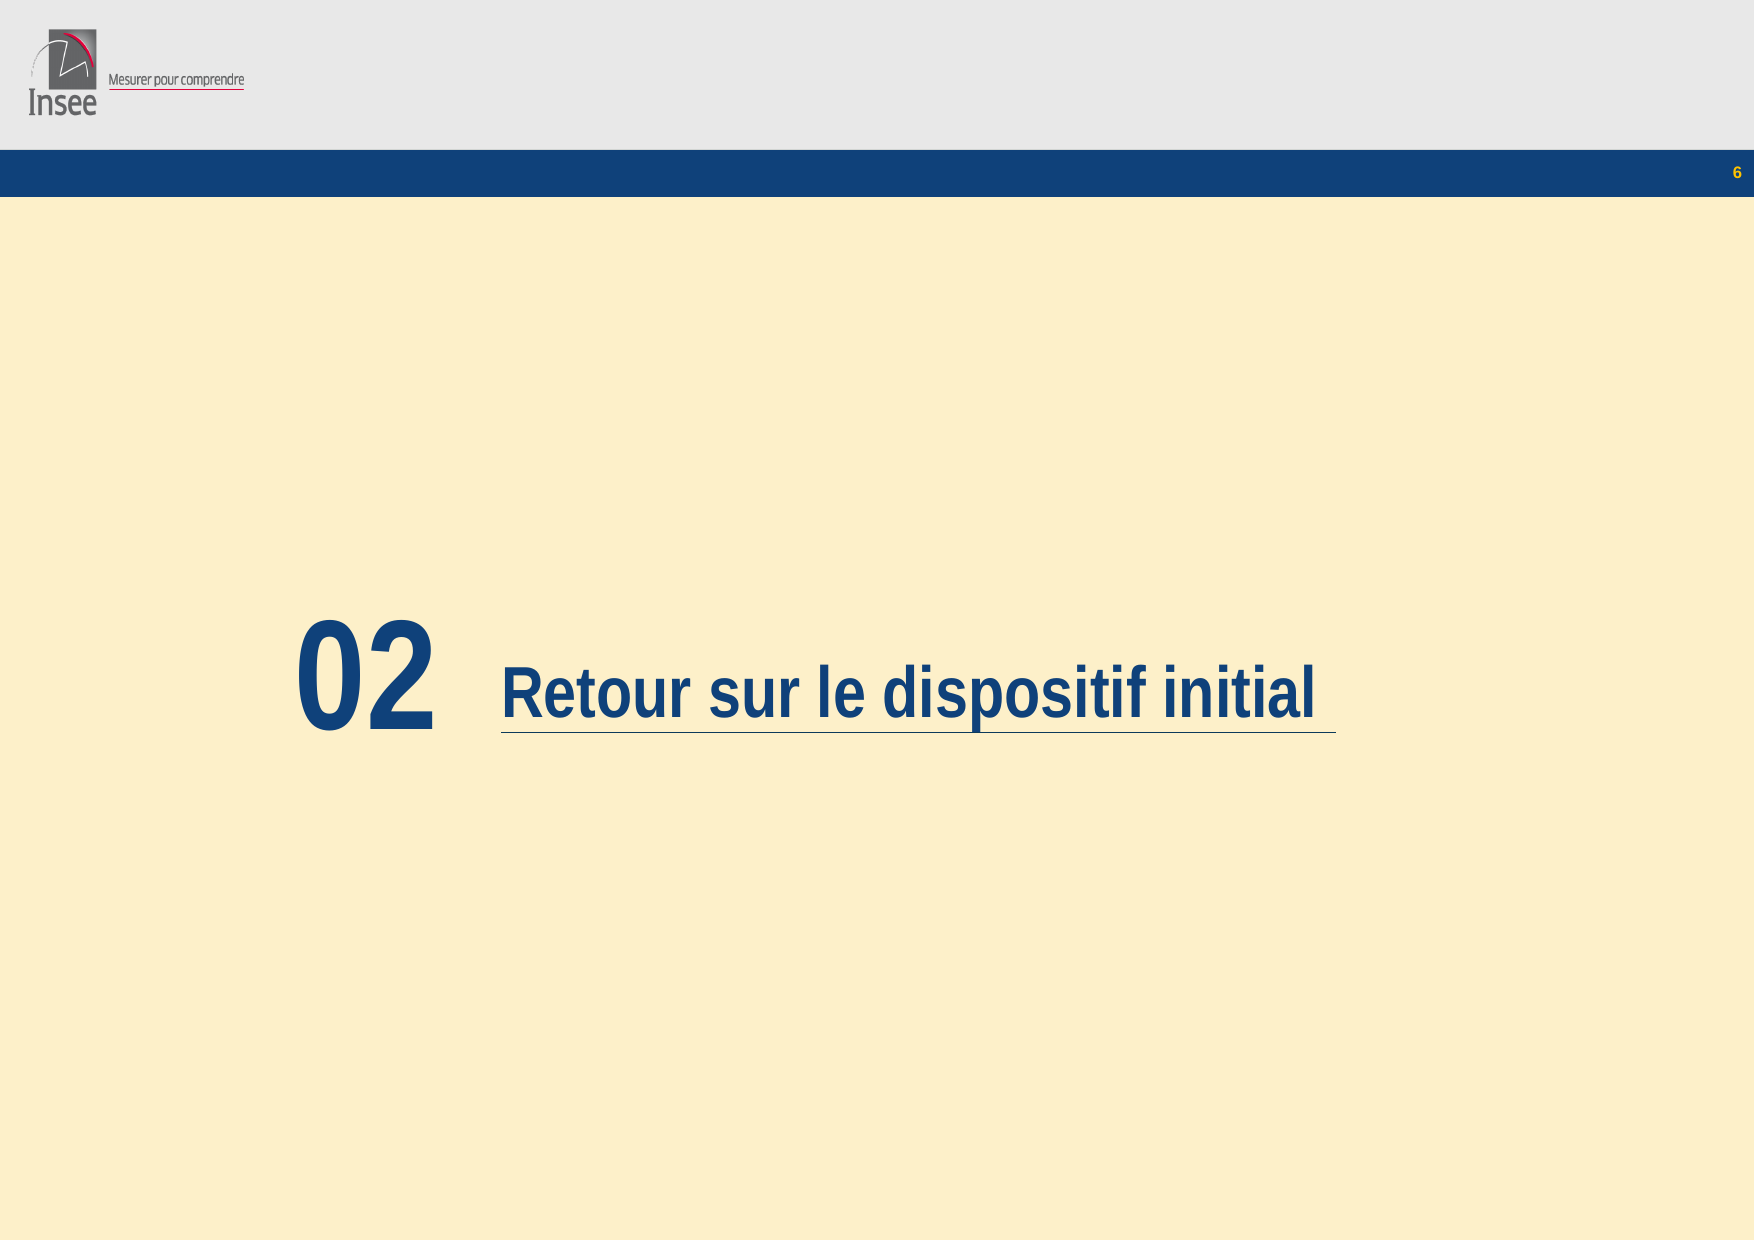

6
02
# Retour sur le dispositif initial